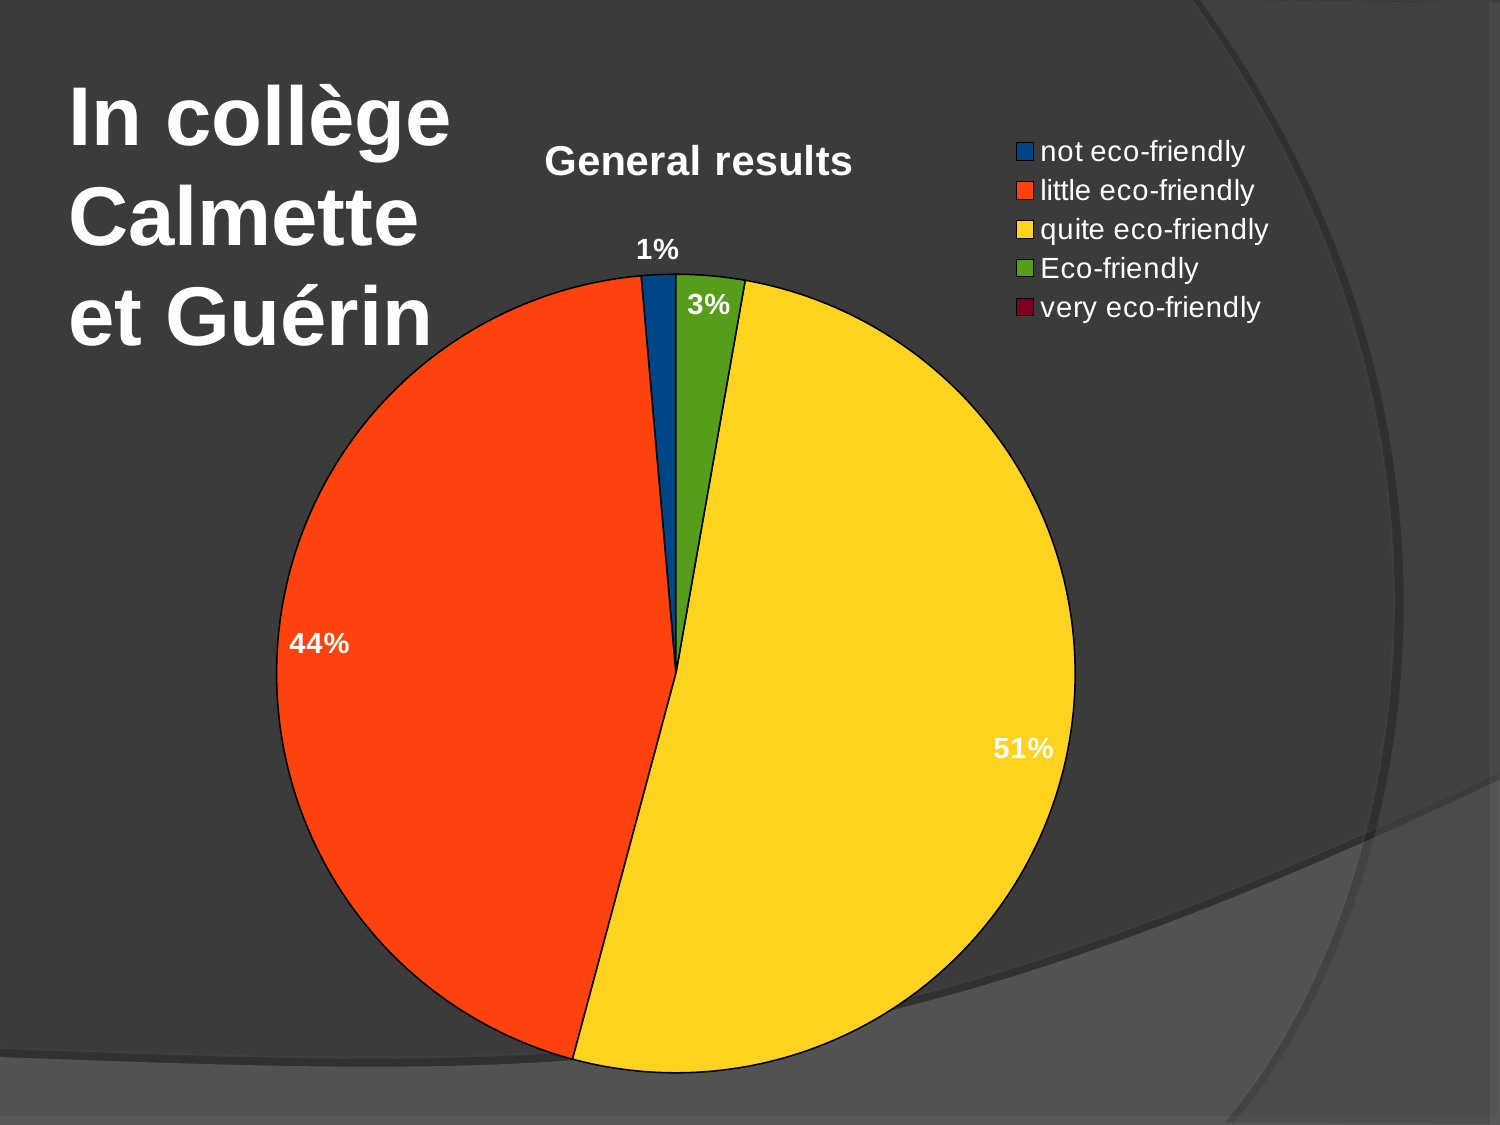

In collège
Calmette
et Guérin
### Chart: General results
| Category | Colonne C |
|---|---|
| not eco-friendly | 1.0 |
| little eco-friendly | 32.0 |
| quite eco-friendly | 37.0 |
| Eco-friendly | 2.0 |
| very eco-friendly | 0.0 |